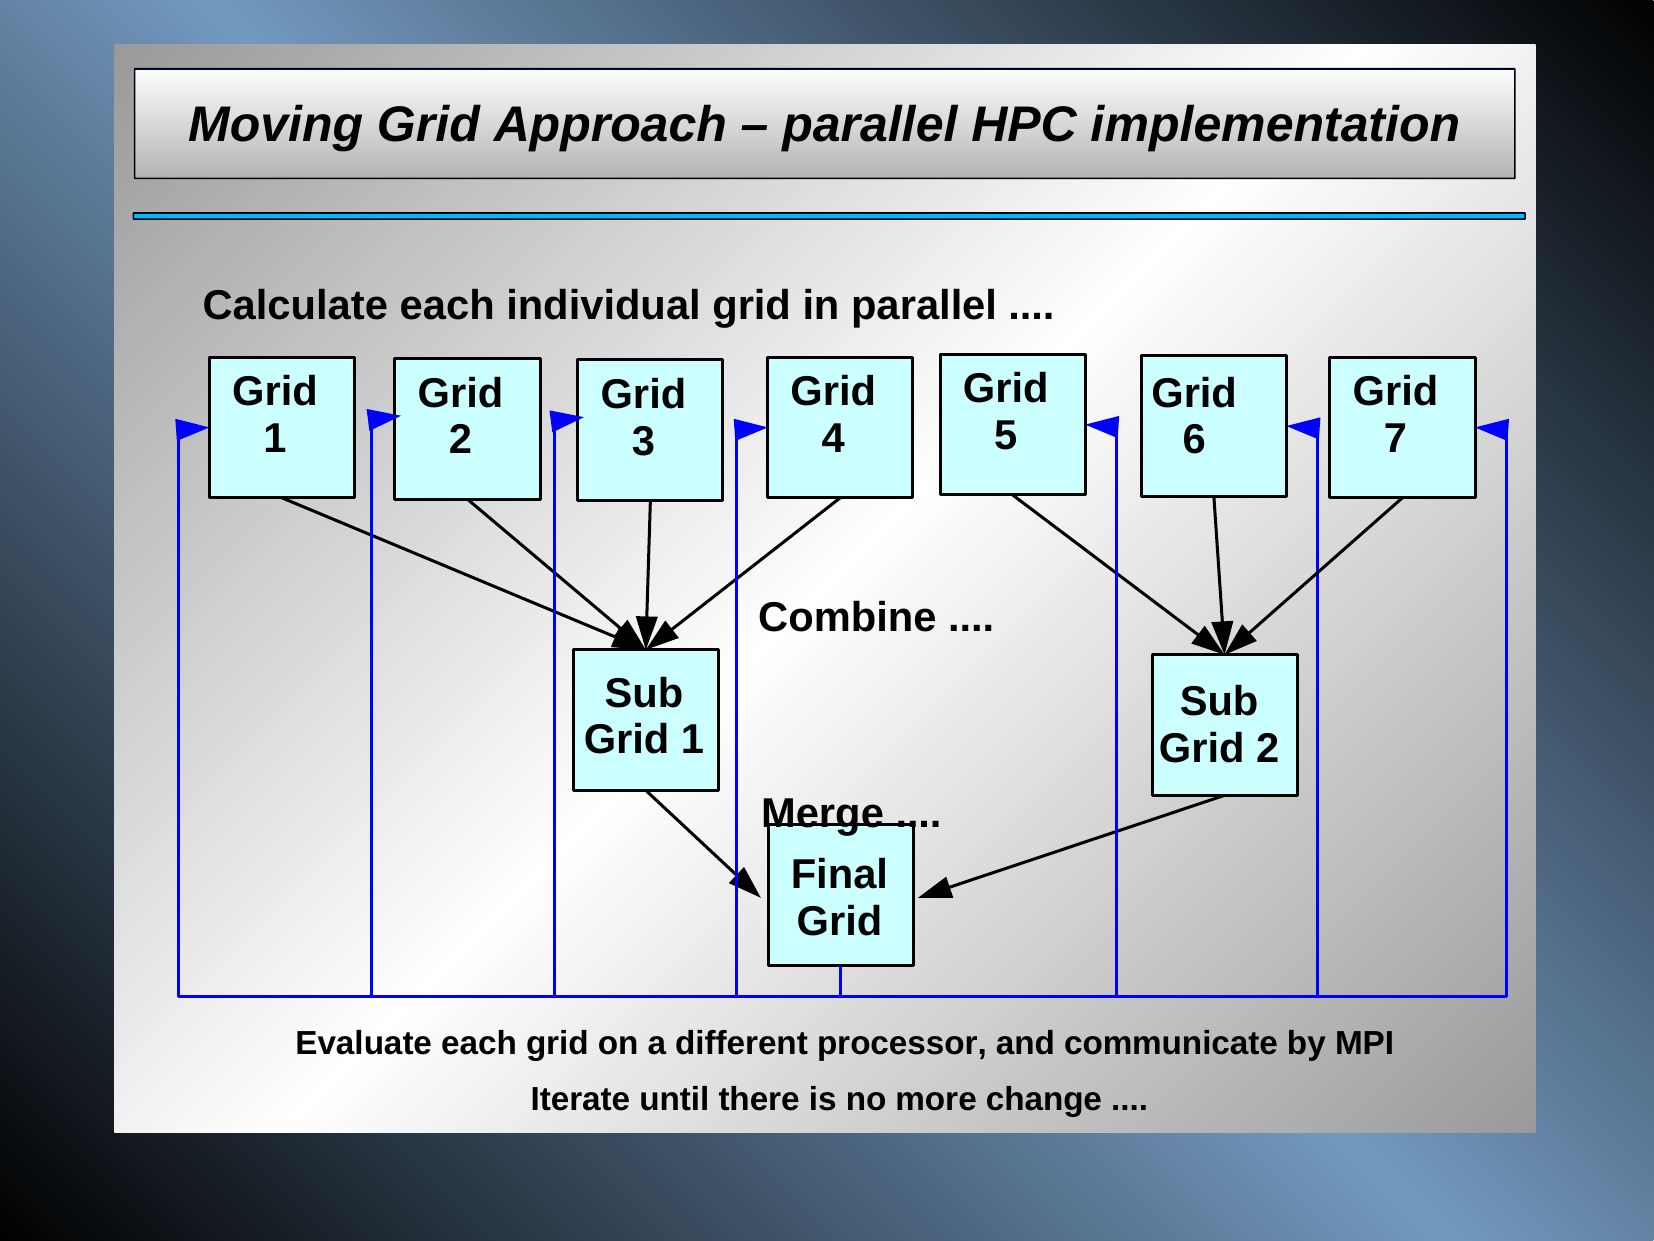

Moving Grid Approach – parallel HPC implementation
Calculate each individual grid in parallel ....
Grid
1
Grid
5
Grid
1
Grid
1
Grid
4
Grid
7
Grid
2
Grid
6
Grid
3
Combine ....
Sub
Grid 1
Sub
Grid 2
Merge ....
Final
Grid
Evaluate each grid on a different processor, and communicate by MPI
Iterate until there is no more change ....